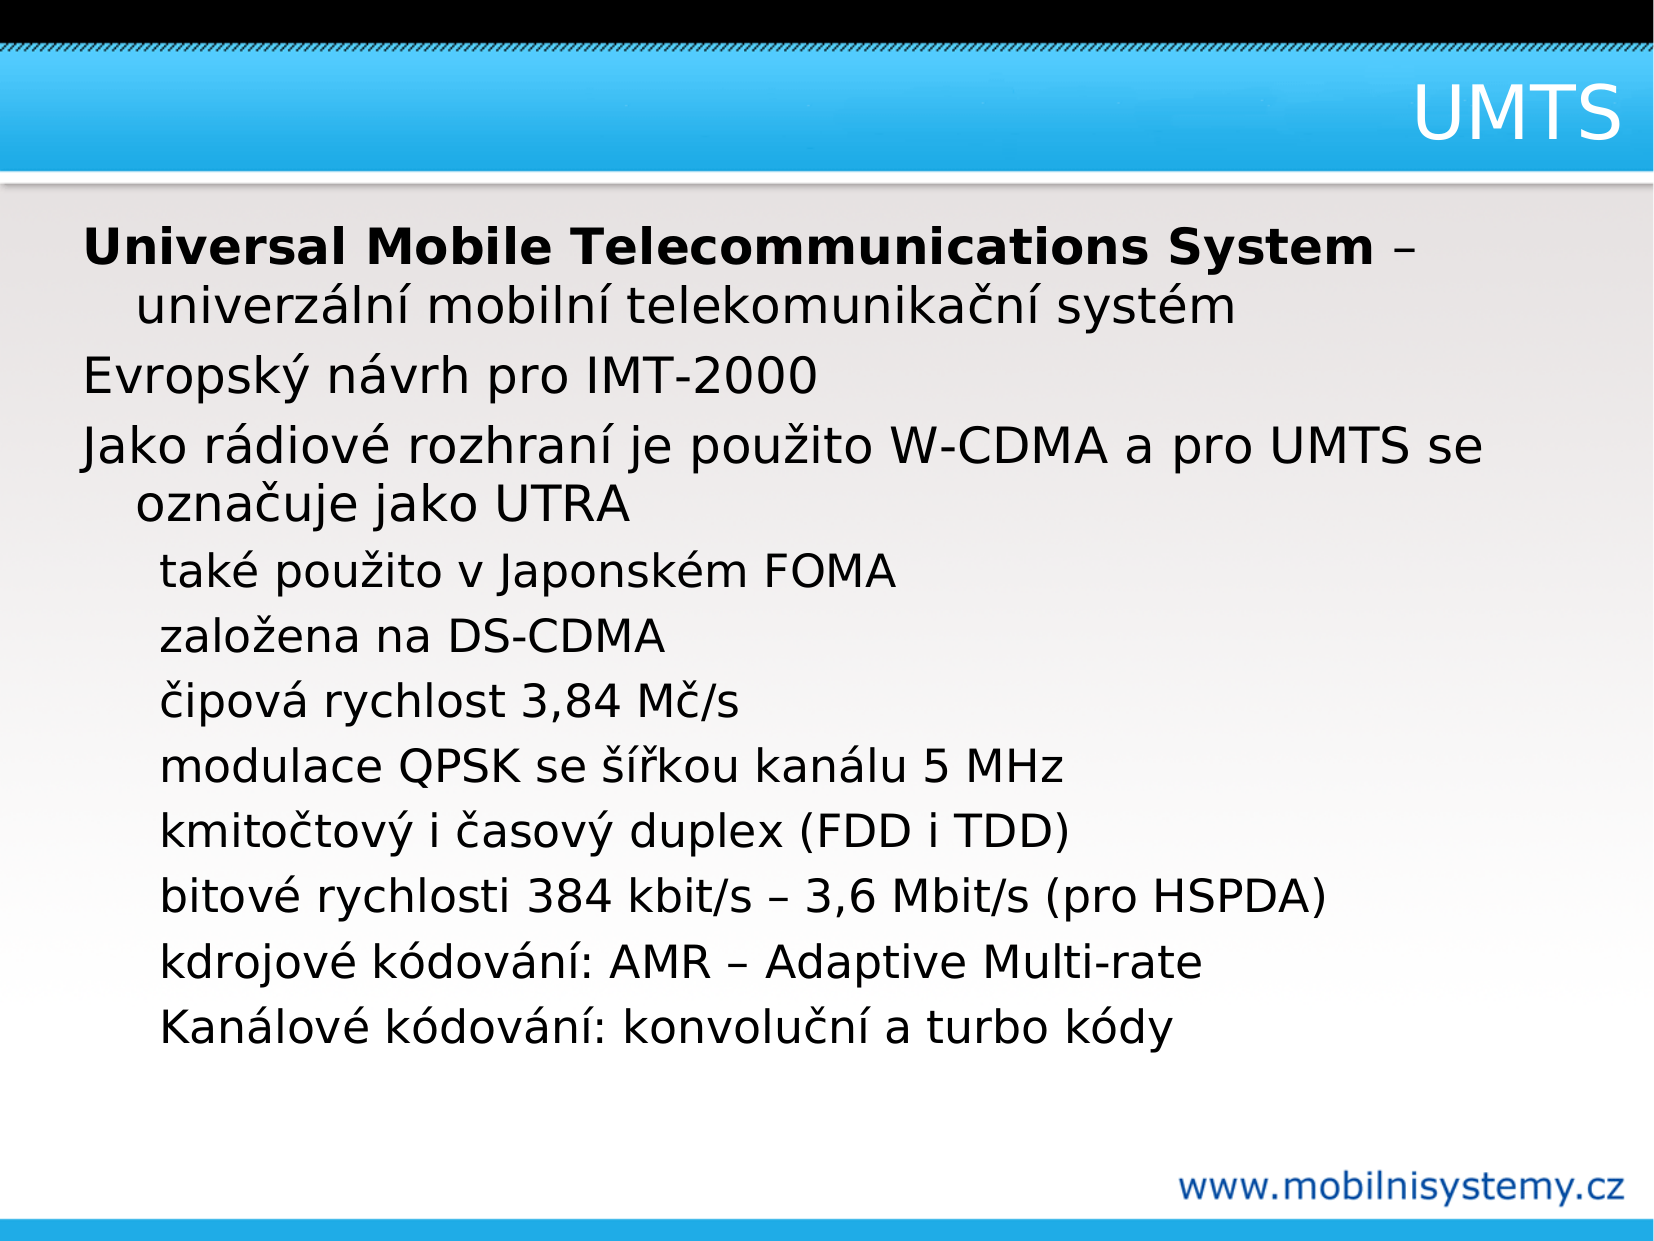

# UMTS
Universal Mobile Telecommunications System – univerzální mobilní telekomunikační systém
Evropský návrh pro IMT-2000
Jako rádiové rozhraní je použito W-CDMA a pro UMTS se označuje jako UTRA
také použito v Japonském FOMA
založena na DS-CDMA
čipová rychlost 3,84 Mč/s
modulace QPSK se šířkou kanálu 5 MHz
kmitočtový i časový duplex (FDD i TDD)
bitové rychlosti 384 kbit/s – 3,6 Mbit/s (pro HSPDA)
kdrojové kódování: AMR – Adaptive Multi-rate
Kanálové kódování: konvoluční a turbo kódy